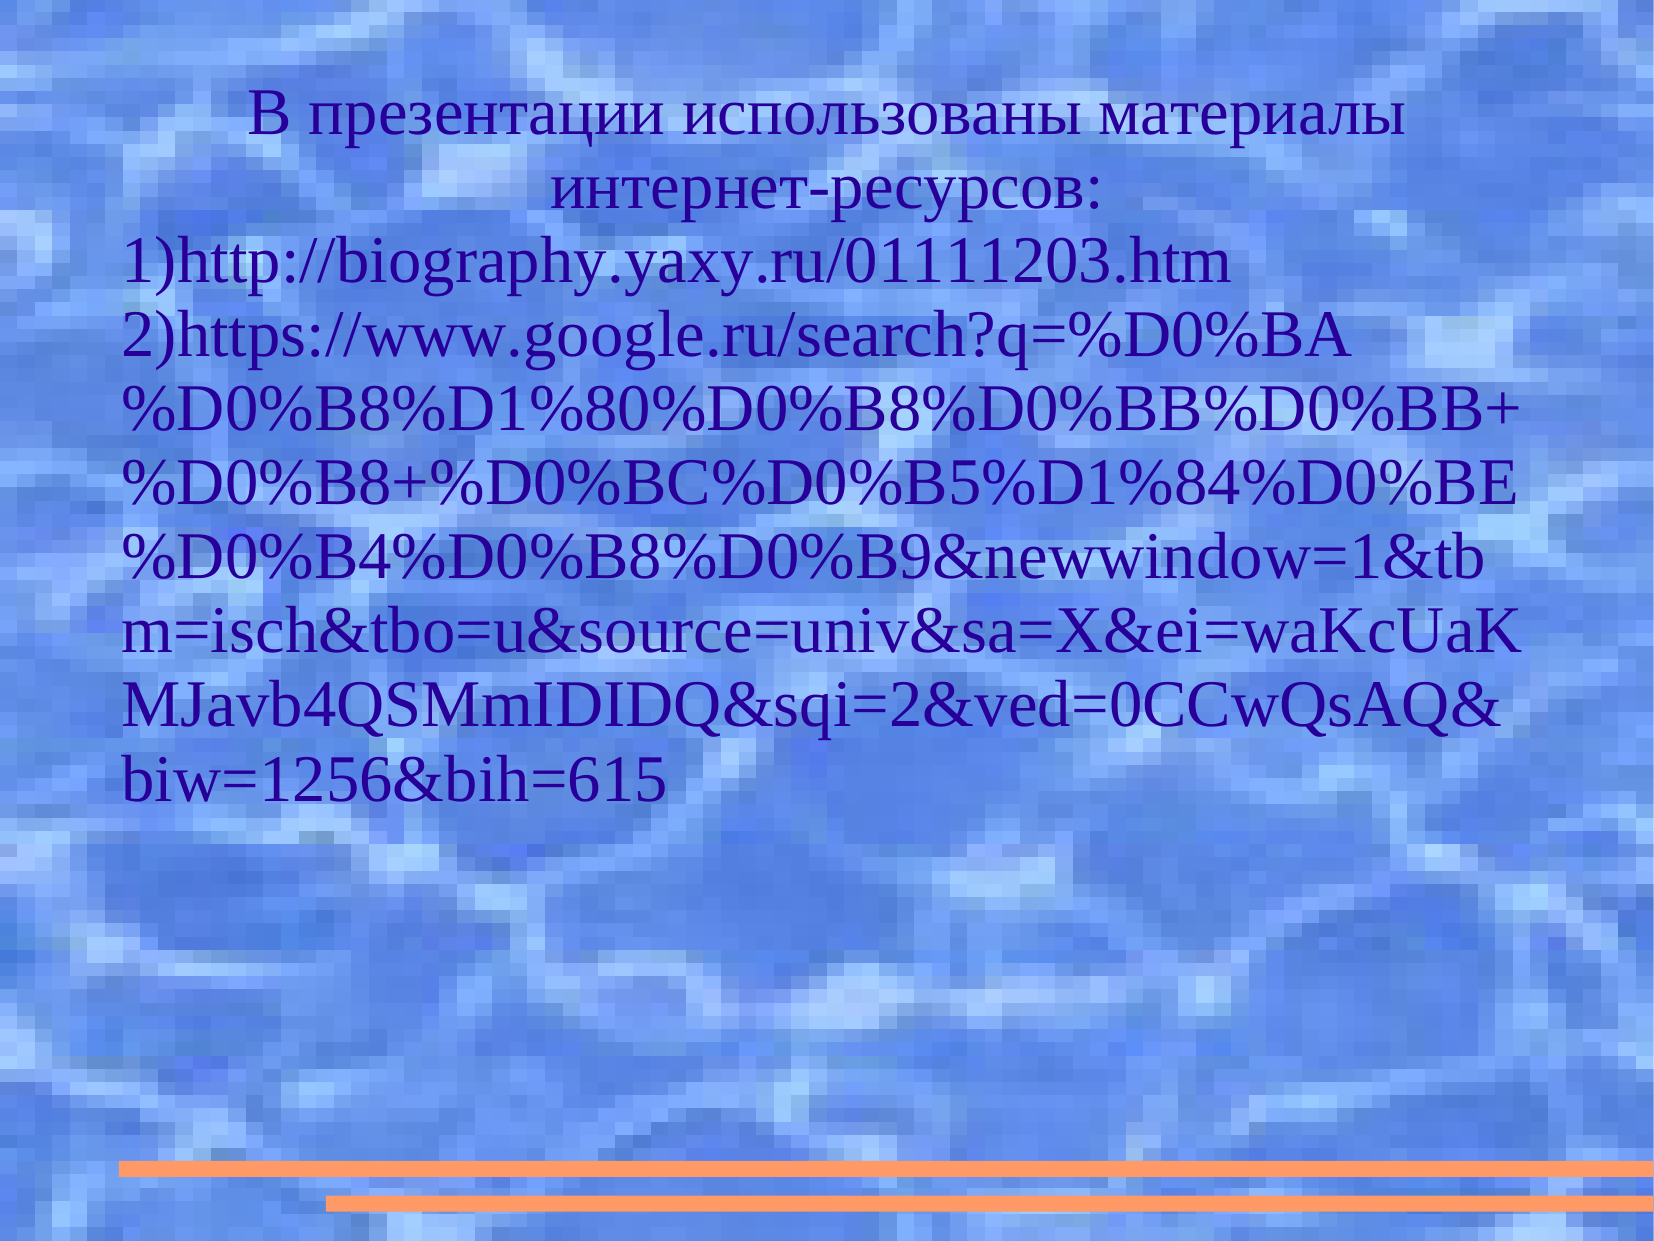

# В презентации использованы материалы интернет-ресурсов:
1)http://biography.yaxy.ru/01111203.htm
2)https://www.google.ru/search?q=%D0%BA%D0%B8%D1%80%D0%B8%D0%BB%D0%BB+%D0%B8+%D0%BC%D0%B5%D1%84%D0%BE%D0%B4%D0%B8%D0%B9&newwindow=1&tbm=isch&tbo=u&source=univ&sa=X&ei=waKcUaKMJavb4QSMmIDIDQ&sqi=2&ved=0CCwQsAQ&biw=1256&bih=615